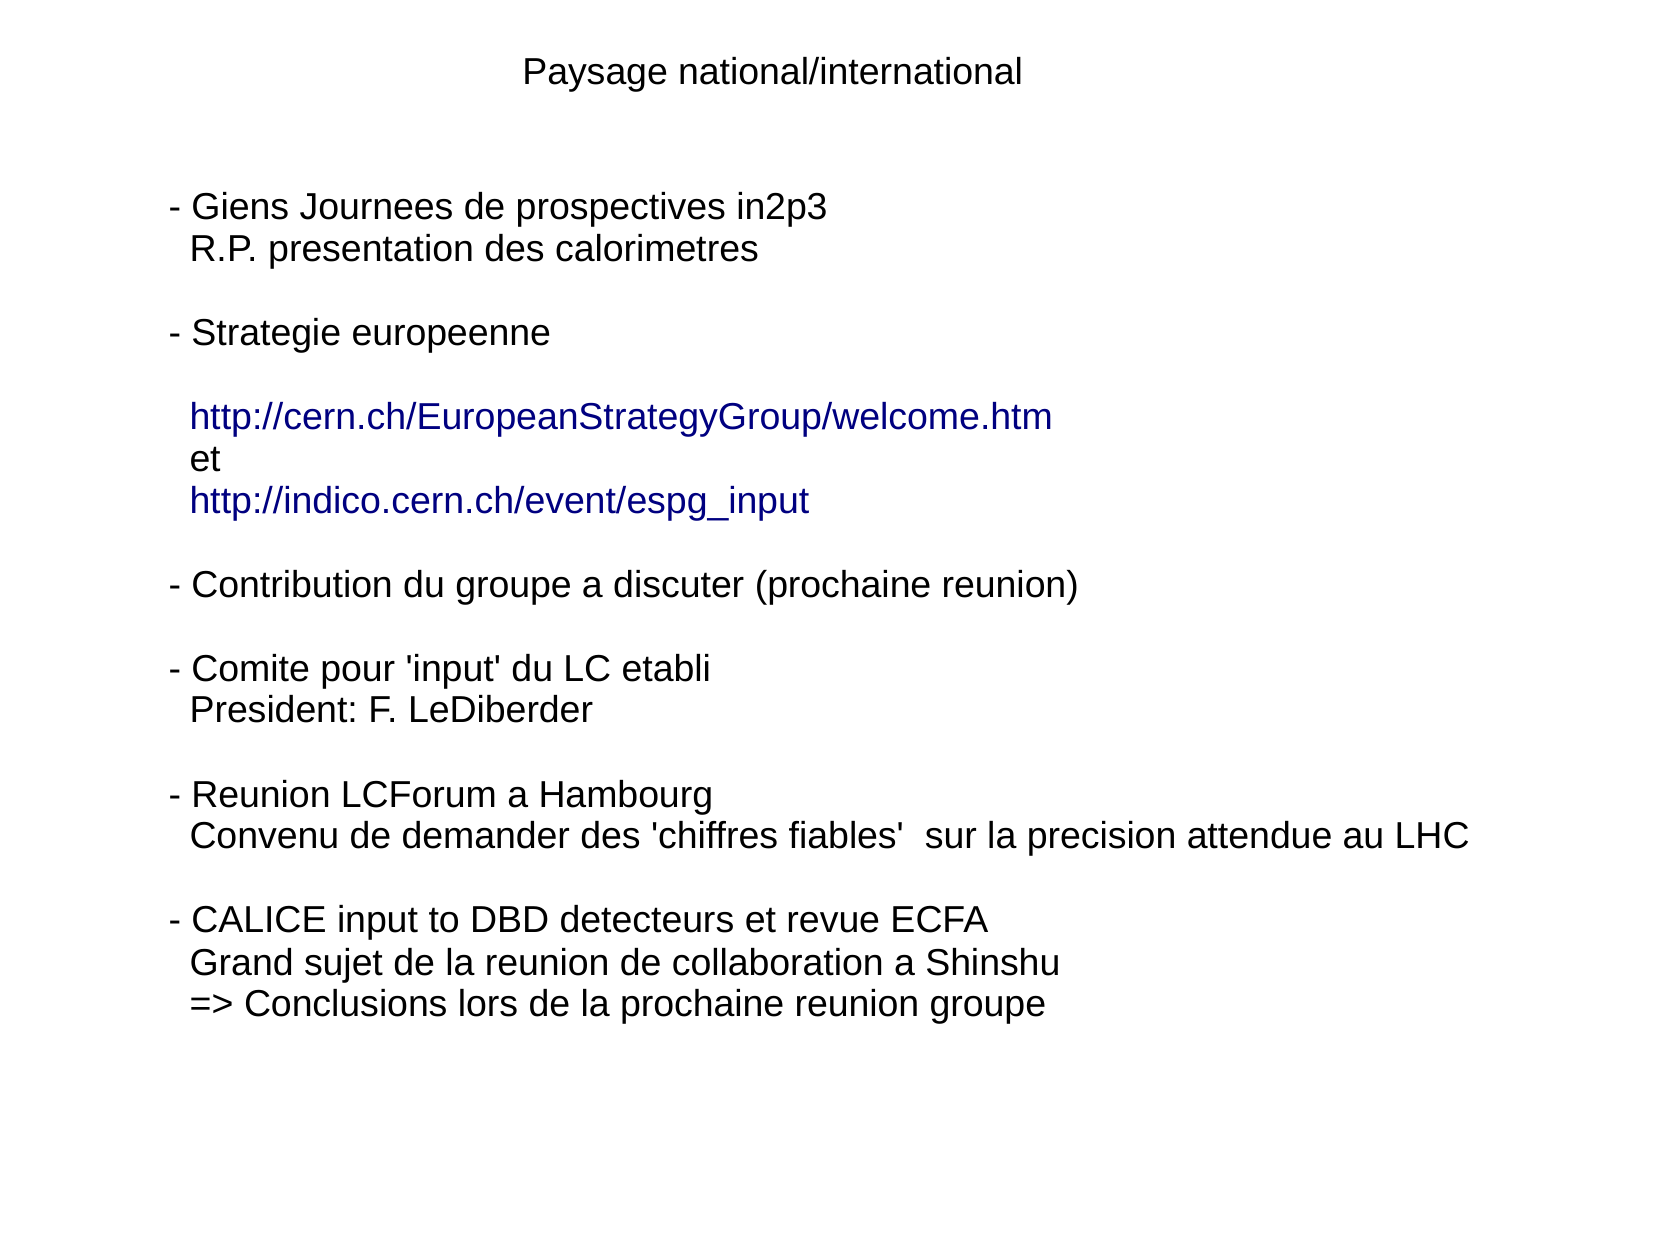

Paysage national/international
- Giens Journees de prospectives in2p3
 R.P. presentation des calorimetres
- Strategie europeenne
 http://cern.ch/EuropeanStrategyGroup/welcome.htm
 et
 http://indico.cern.ch/event/espg_input
- Contribution du groupe a discuter (prochaine reunion)
- Comite pour 'input' du LC etabli
 President: F. LeDiberder
- Reunion LCForum a Hambourg
 Convenu de demander des 'chiffres fiables' sur la precision attendue au LHC
- CALICE input to DBD detecteurs et revue ECFA
 Grand sujet de la reunion de collaboration a Shinshu
 => Conclusions lors de la prochaine reunion groupe